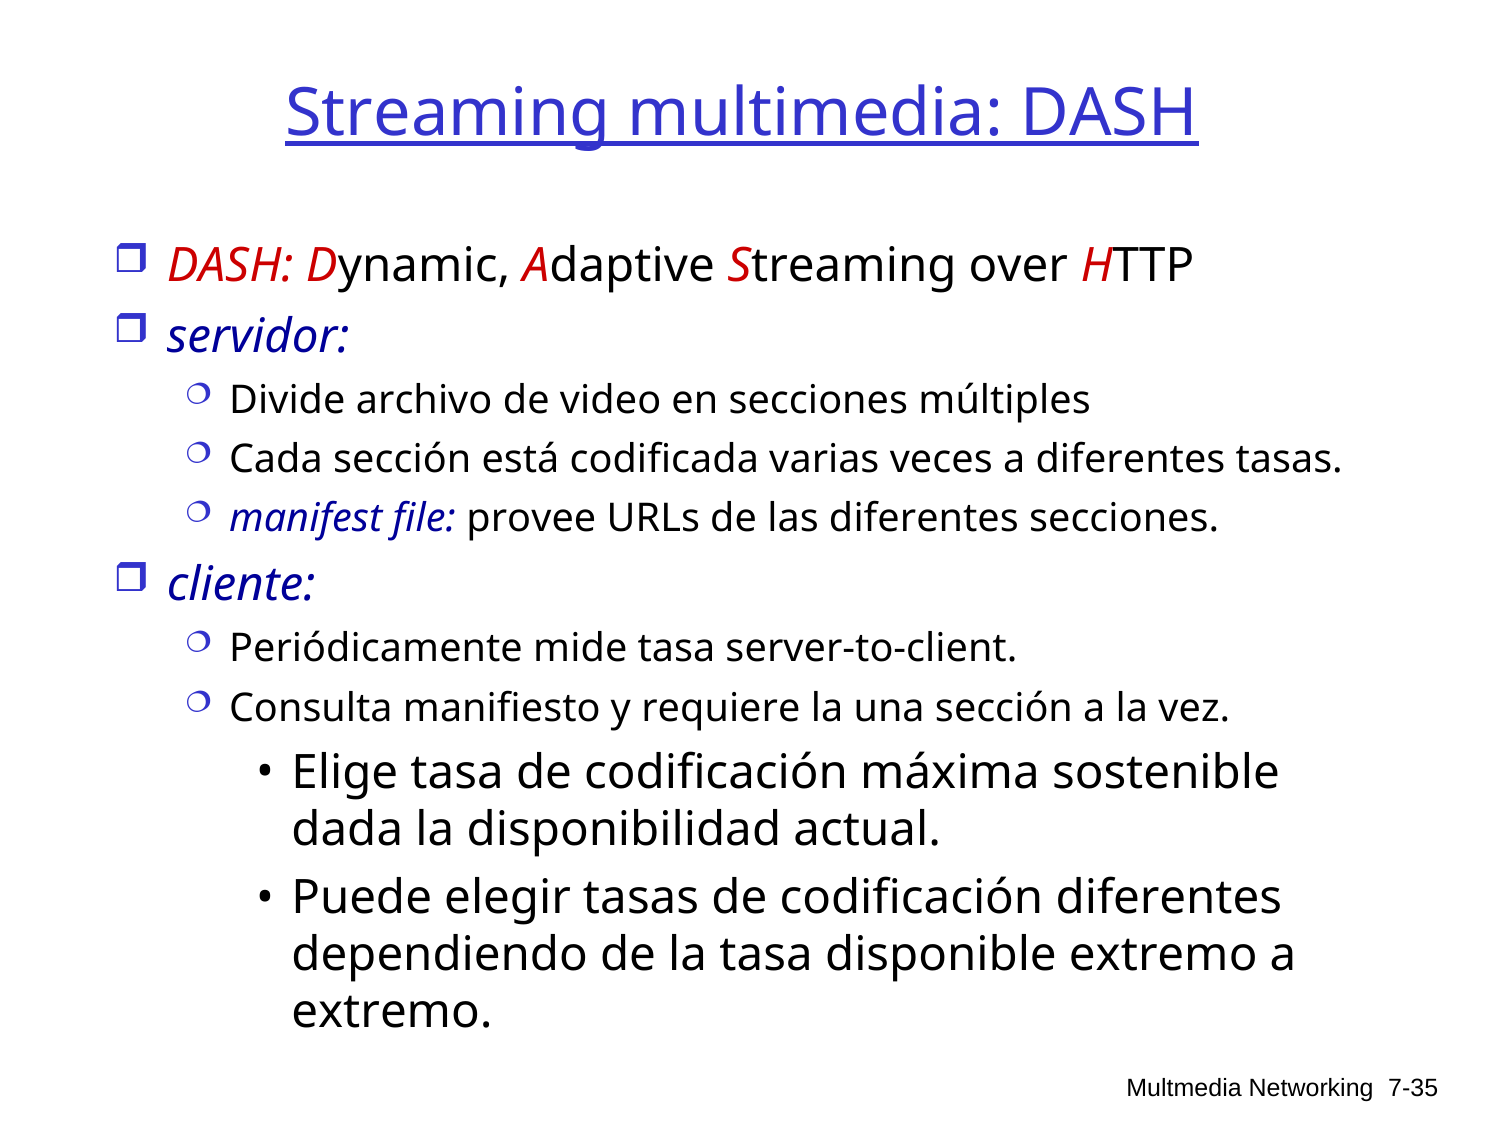

# Streaming multimedia: DASH
DASH: Dynamic, Adaptive Streaming over HTTP
servidor:
Divide archivo de video en secciones múltiples
Cada sección está codificada varias veces a diferentes tasas.
manifest file: provee URLs de las diferentes secciones.
cliente:
Periódicamente mide tasa server-to-client.
Consulta manifiesto y requiere la una sección a la vez.
Elige tasa de codificación máxima sostenible dada la disponibilidad actual.
Puede elegir tasas de codificación diferentes dependiendo de la tasa disponible extremo a extremo.
Multmedia Networking